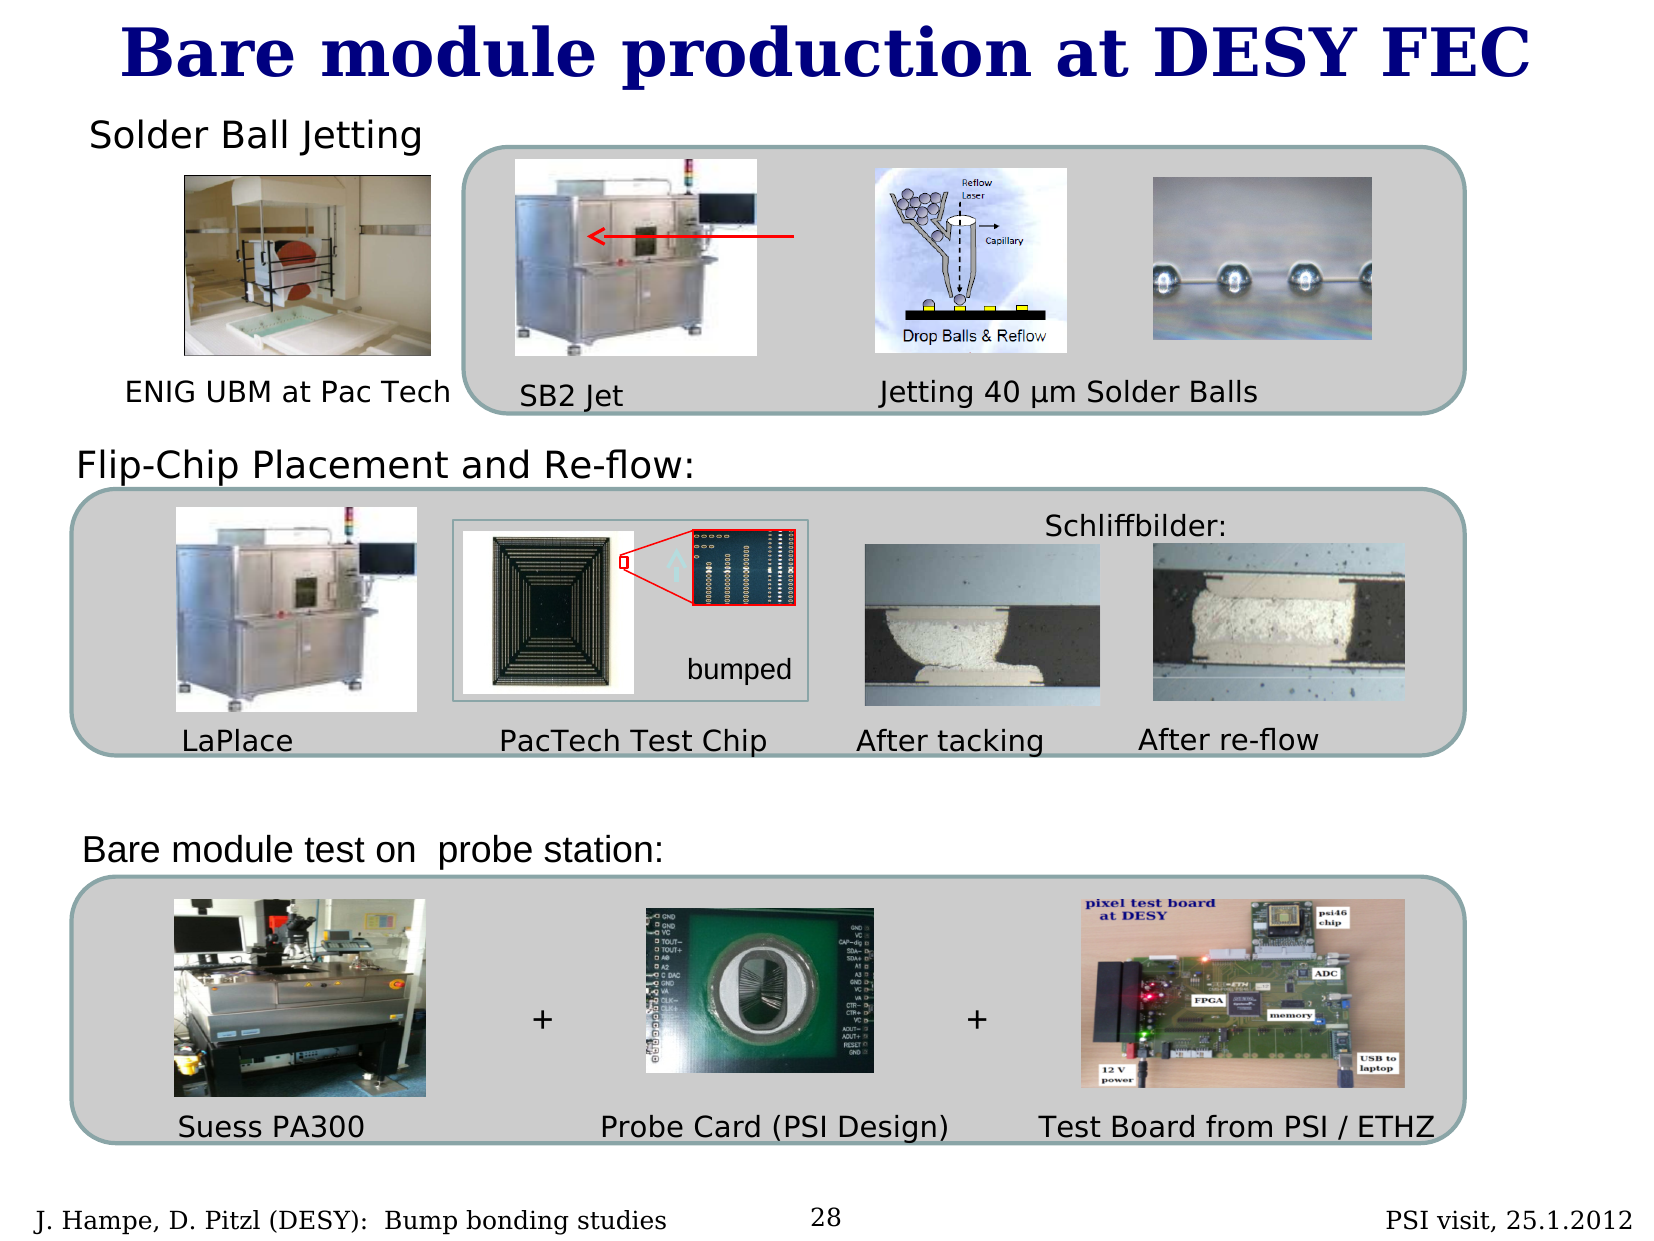

# Bare module production at DESY FEC
Solder Ball Jetting
ENIG UBM at Pac Tech
Jetting 40 µm Solder Balls
SB2 Jet
Flip-Chip Placement and Re-flow:
Schliffbilder:
bumped
After re-flow
LaPlace
PacTech Test Chip
After tacking
Bare module test on probe station:
+
+
Suess PA300
Probe Card (PSI Design)
Test Board from PSI / ETHZ